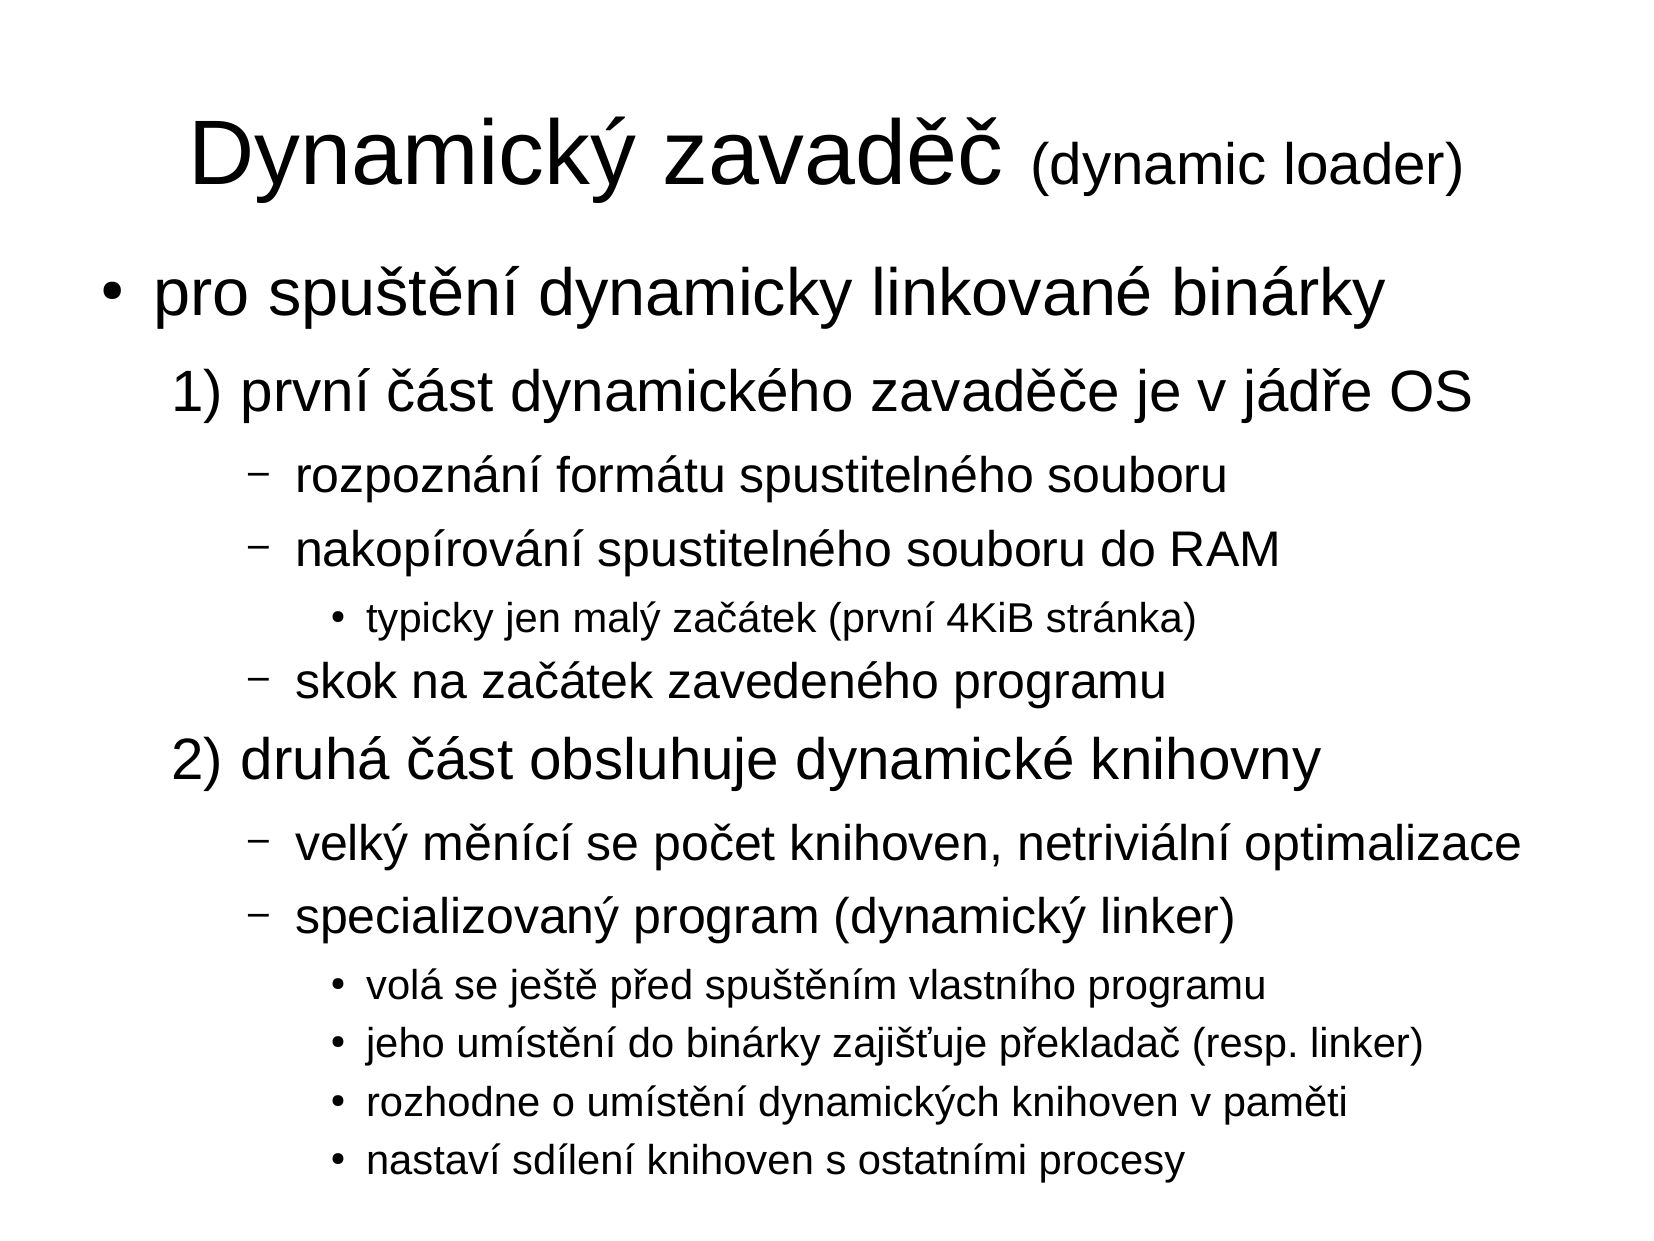

# Dynamický zavaděč (dynamic loader)
pro spuštění dynamicky linkované binárky
 první část dynamického zavaděče je v jádře OS
rozpoznání formátu spustitelného souboru
nakopírování spustitelného souboru do RAM
typicky jen malý začátek (první 4KiB stránka)
skok na začátek zavedeného programu
 druhá část obsluhuje dynamické knihovny
velký měnící se počet knihoven, netriviální optimalizace
specializovaný program (dynamický linker)
volá se ještě před spuštěním vlastního programu
jeho umístění do binárky zajišťuje překladač (resp. linker)
rozhodne o umístění dynamických knihoven v paměti
nastaví sdílení knihoven s ostatními procesy